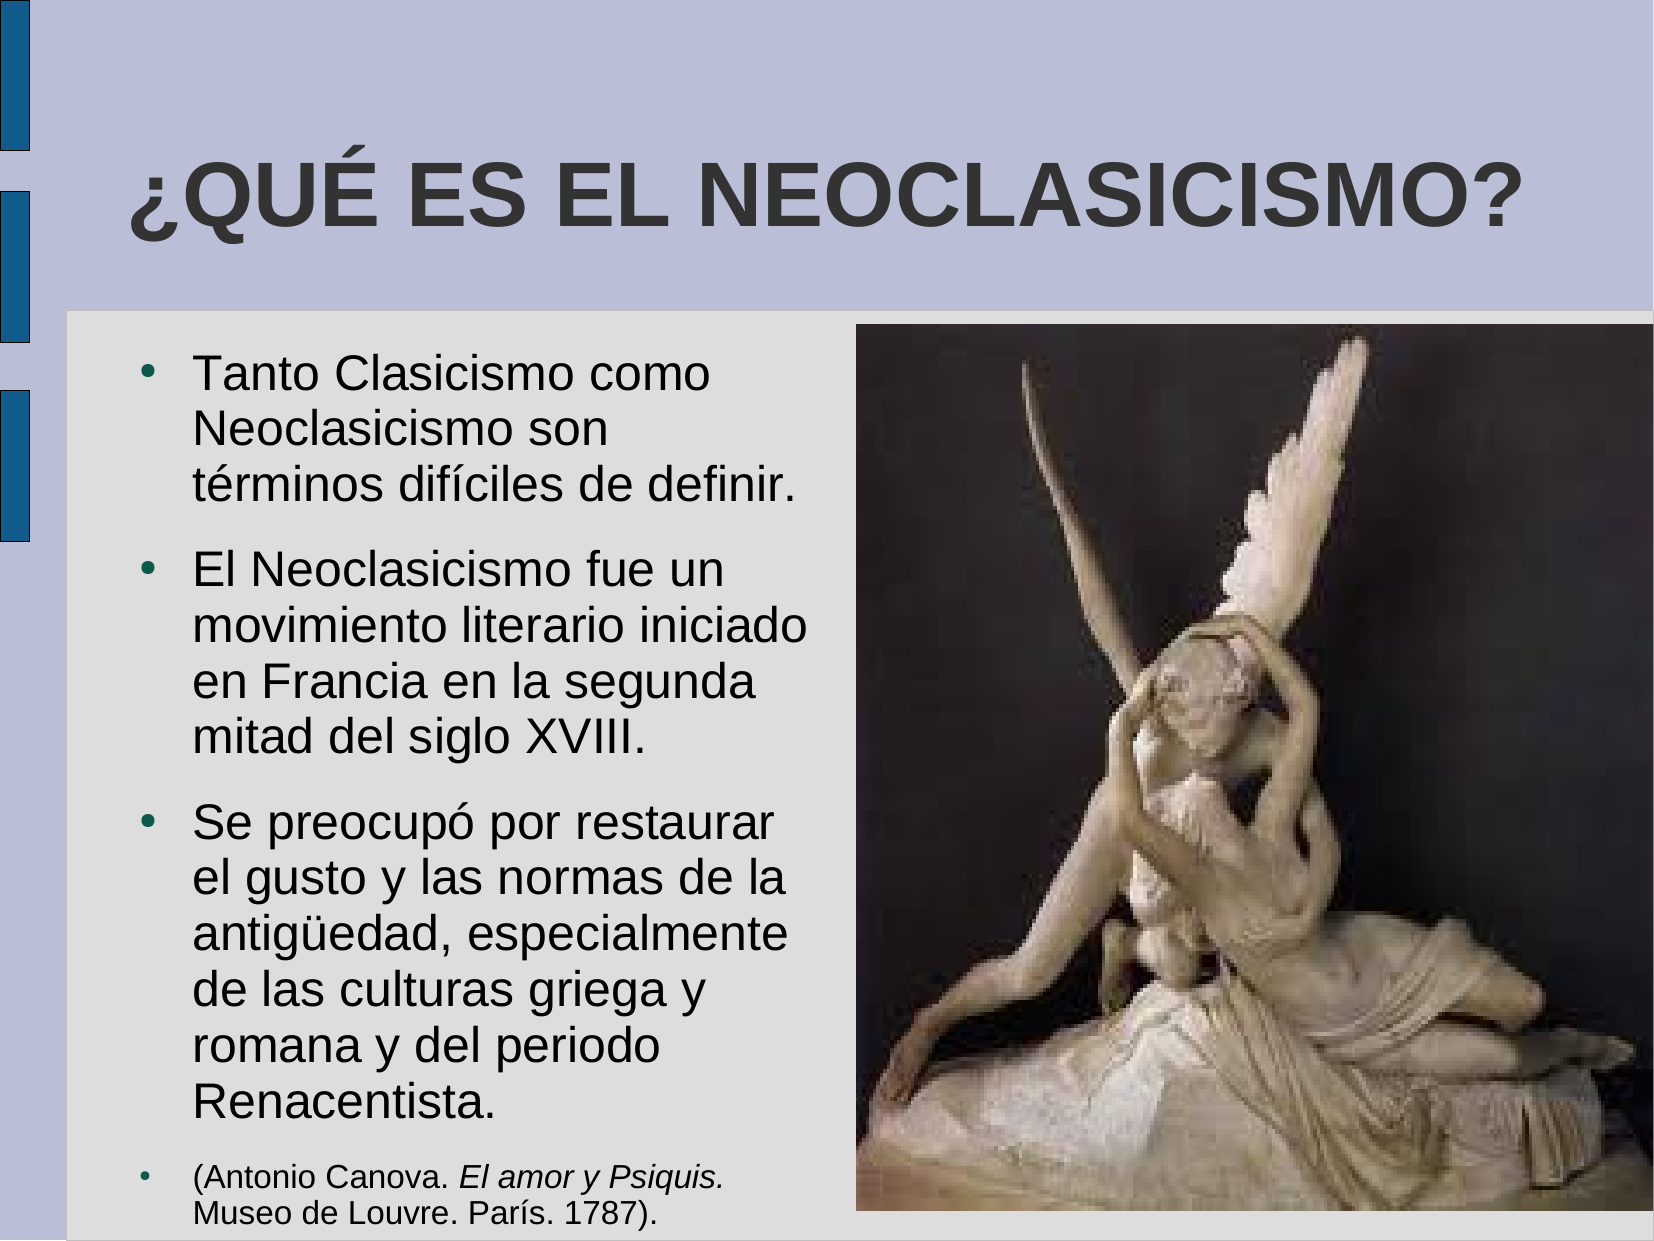

# ¿QUÉ ES EL NEOCLASICISMO?
Tanto Clasicismo como Neoclasicismo son términos difíciles de definir.
El Neoclasicismo fue un movimiento literario iniciado en Francia en la segunda mitad del siglo XVIII.
Se preocupó por restaurar el gusto y las normas de la antigüedad, especialmente de las culturas griega y romana y del periodo Renacentista.
(Antonio Canova. El amor y Psiquis. Museo de Louvre. París. 1787).